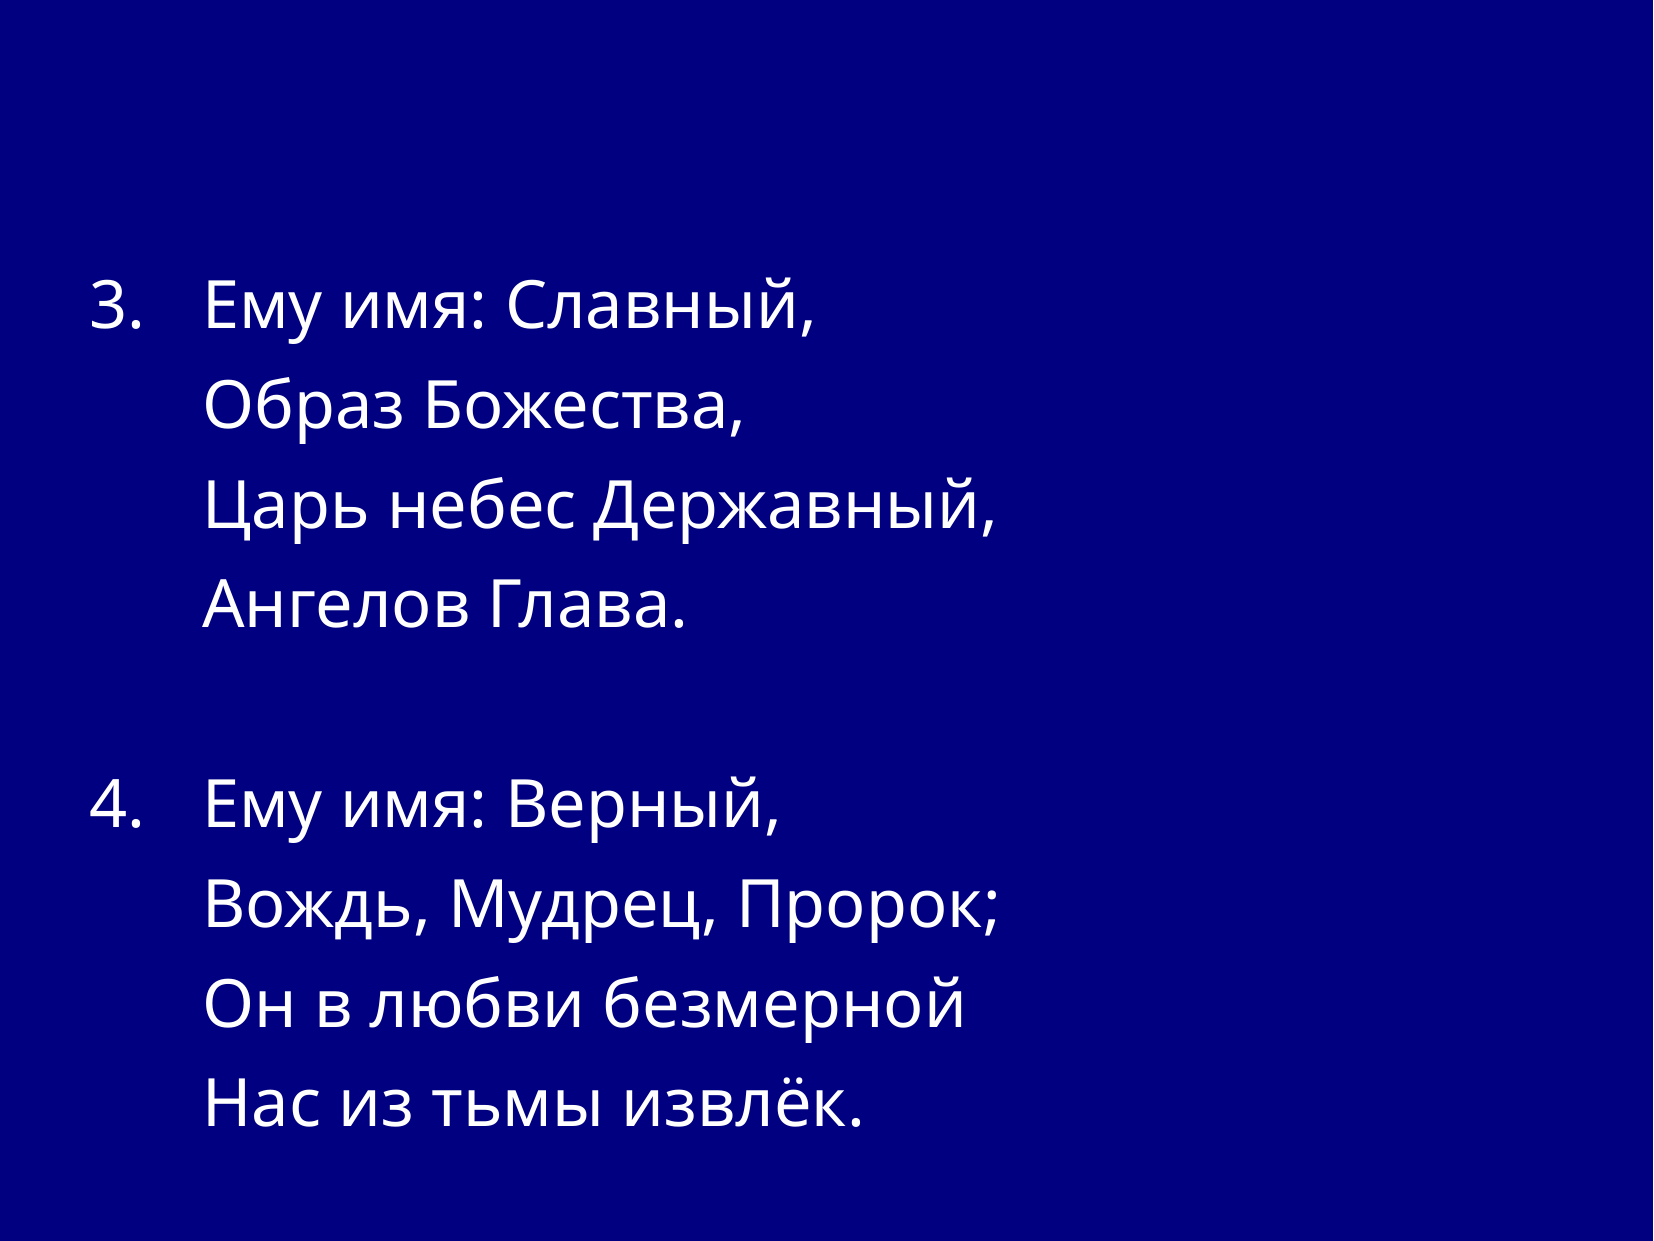

3.	Ему имя: Славный,
	Образ Божества,
	Царь небес Державный,
	Ангелов Глава.
4.	Ему имя: Верный,
	Вождь, Мудрец, Пророк;
	Он в любви безмерной
	Нас из тьмы извлёк.